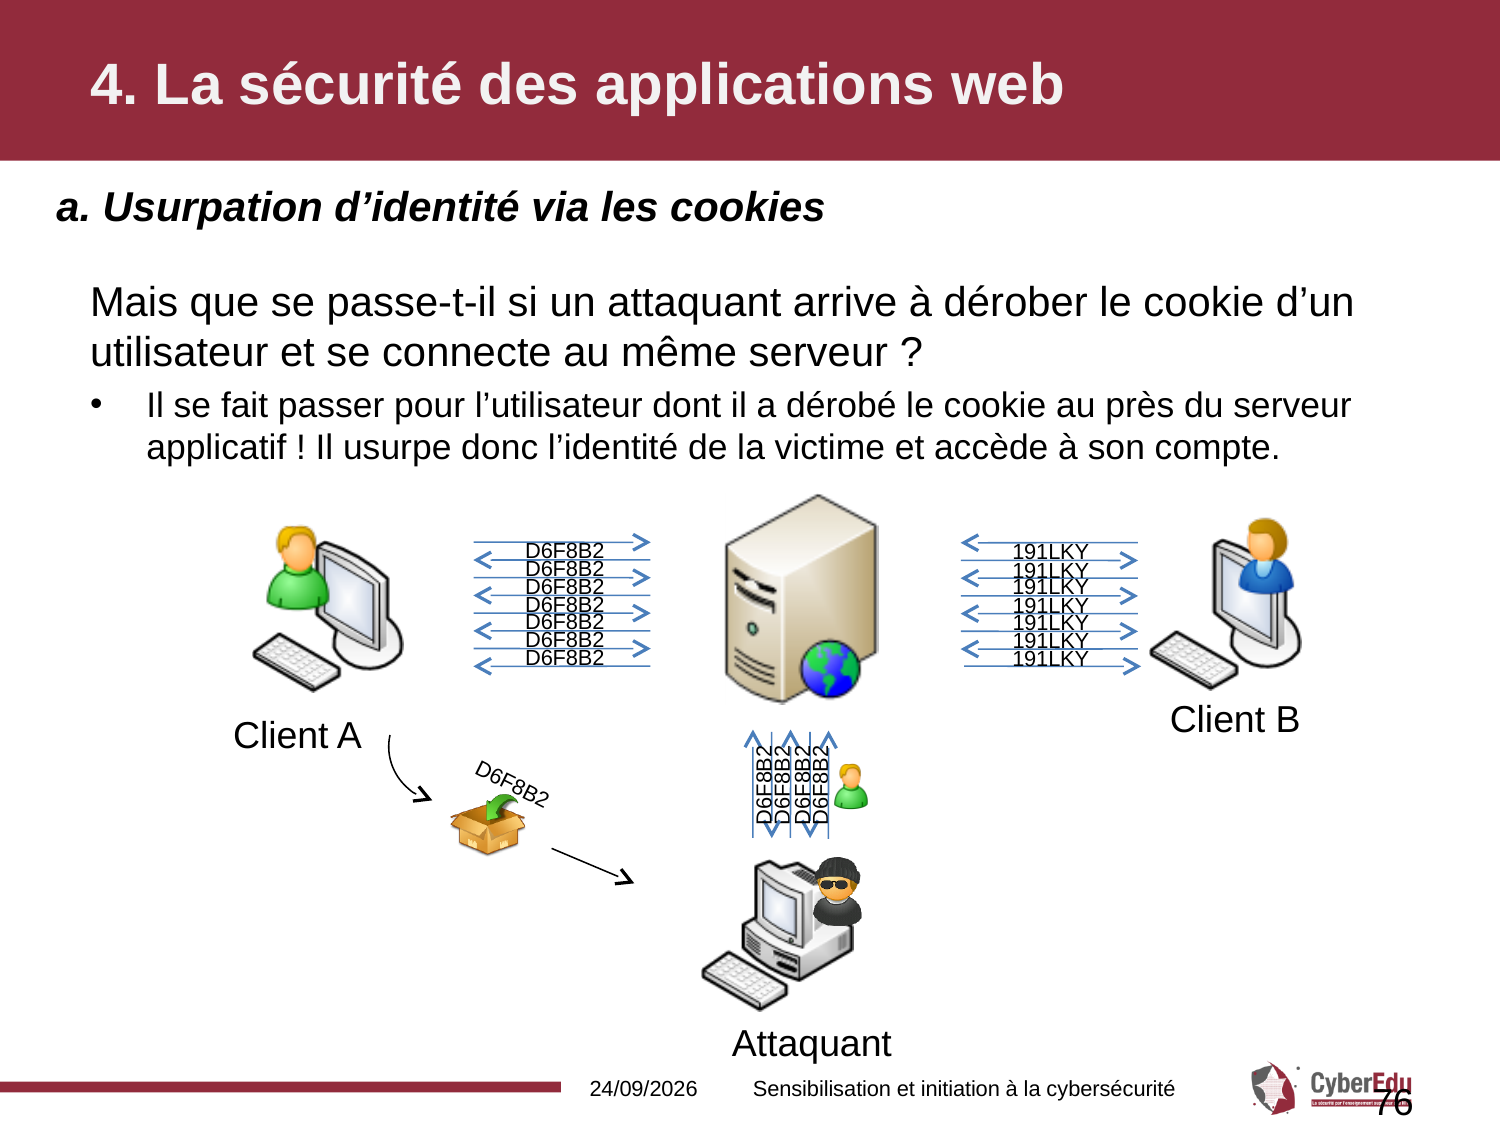

# 4. La sécurité des applications web
a. Usurpation d’identité via les cookies
Mais que se passe-t-il si un attaquant arrive à dérober le cookie d’un utilisateur et se connecte au même serveur ?
Il se fait passer pour l’utilisateur dont il a dérobé le cookie au près du serveur applicatif ! Il usurpe donc l’identité de la victime et accède à son compte.
D6F8B2
191LKY
D6F8B2
191LKY
D6F8B2
191LKY
D6F8B2
191LKY
D6F8B2
191LKY
D6F8B2
191LKY
D6F8B2
191LKY
Client B
Client A
D6F8B2
D6F8B2
D6F8B2
D6F8B2
D6F8B2
Attaquant
Sensibilisation et initiation à la cybersécurité